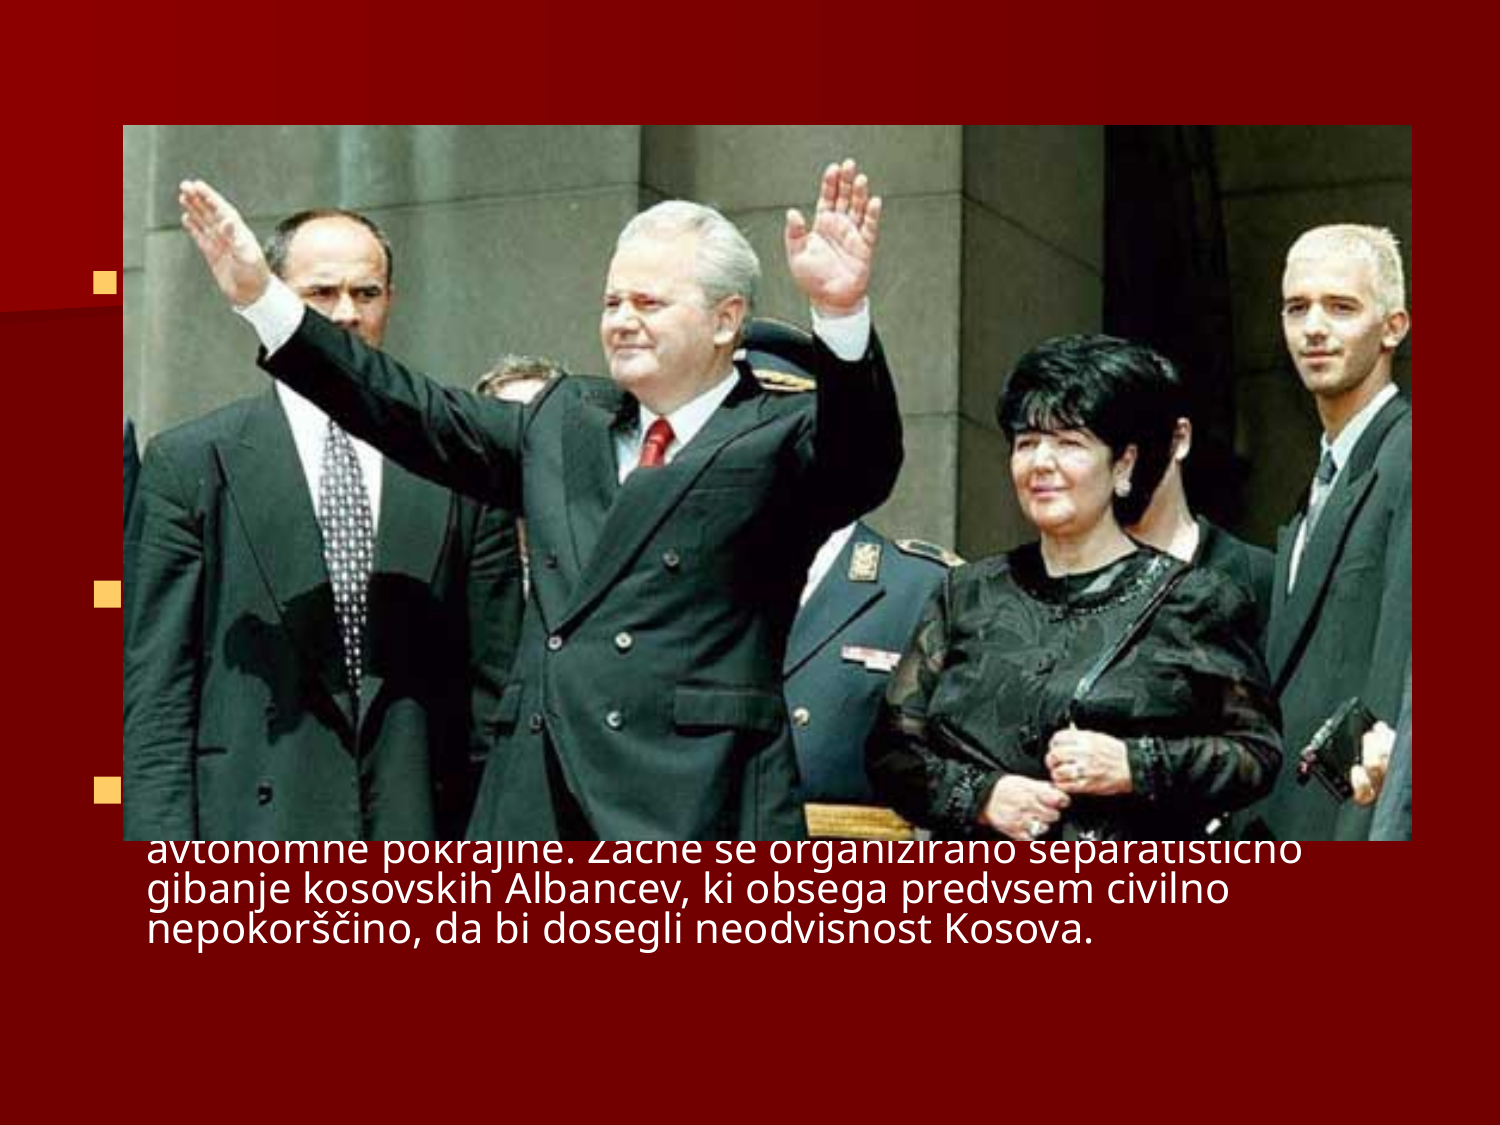

#
1974 - Z novo jugoslovansko ustavo postane Kosovo avtonomna pokrajina v okviru Srbije z obsežno avtonomijo in samoupravo, lastnim predsednikom in premierom ter sedežem v predsedstvu federacije. S 75 odstotkov se delež Albancev povzpne na 90 odstotkov; populacija Srbov se zmanjša na 8 odstotkov.
1981 - Protesti albanskih študentov prerasejo v nasilne izgrede; oblasti jih sicer hitro zatrejo, vendar se začnejo pojavljati vse ostrejše etnične napetosti.
1989 - Srbija s svojo ustavo odvzame Kosovu status avtonomne pokrajine. Začne se organizirano separatistično gibanje kosovskih Albancev, ki obsega predvsem civilno nepokorščino, da bi dosegli neodvisnost Kosova.